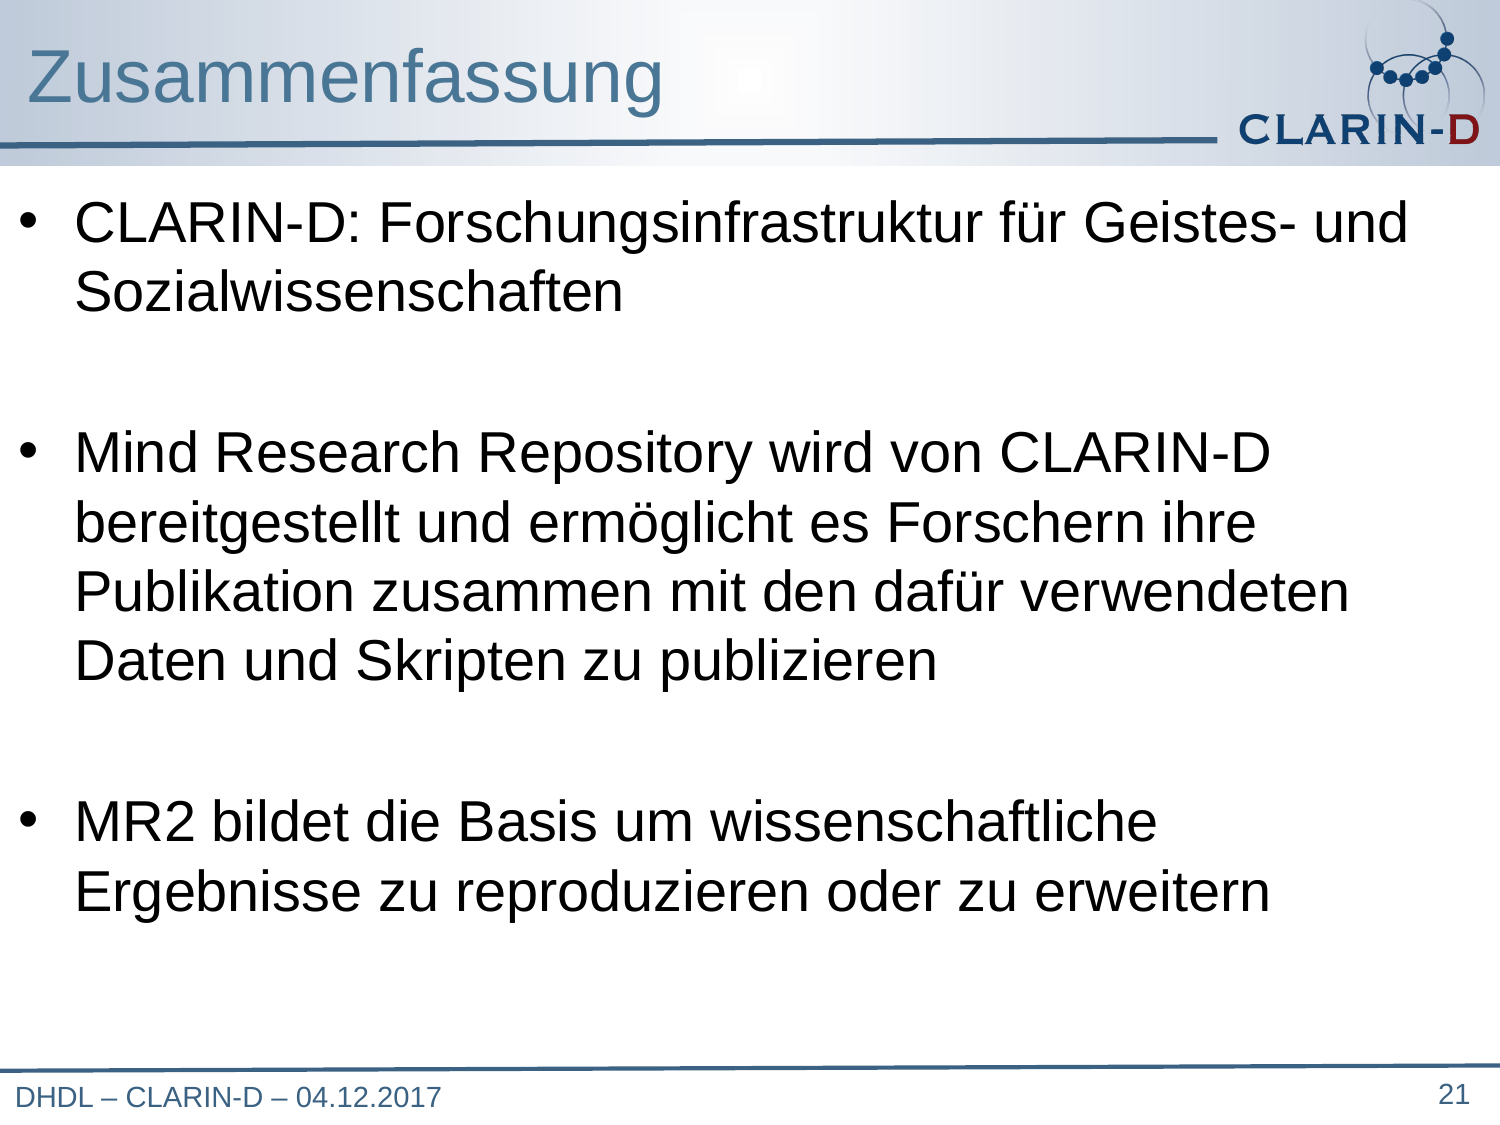

# Zusammenfassung
CLARIN-D: Forschungsinfrastruktur für Geistes- und Sozialwissenschaften
Mind Research Repository wird von CLARIN-D bereitgestellt und ermöglicht es Forschern ihre Publikation zusammen mit den dafür verwendeten Daten und Skripten zu publizieren
MR2 bildet die Basis um wissenschaftliche Ergebnisse zu reproduzieren oder zu erweitern